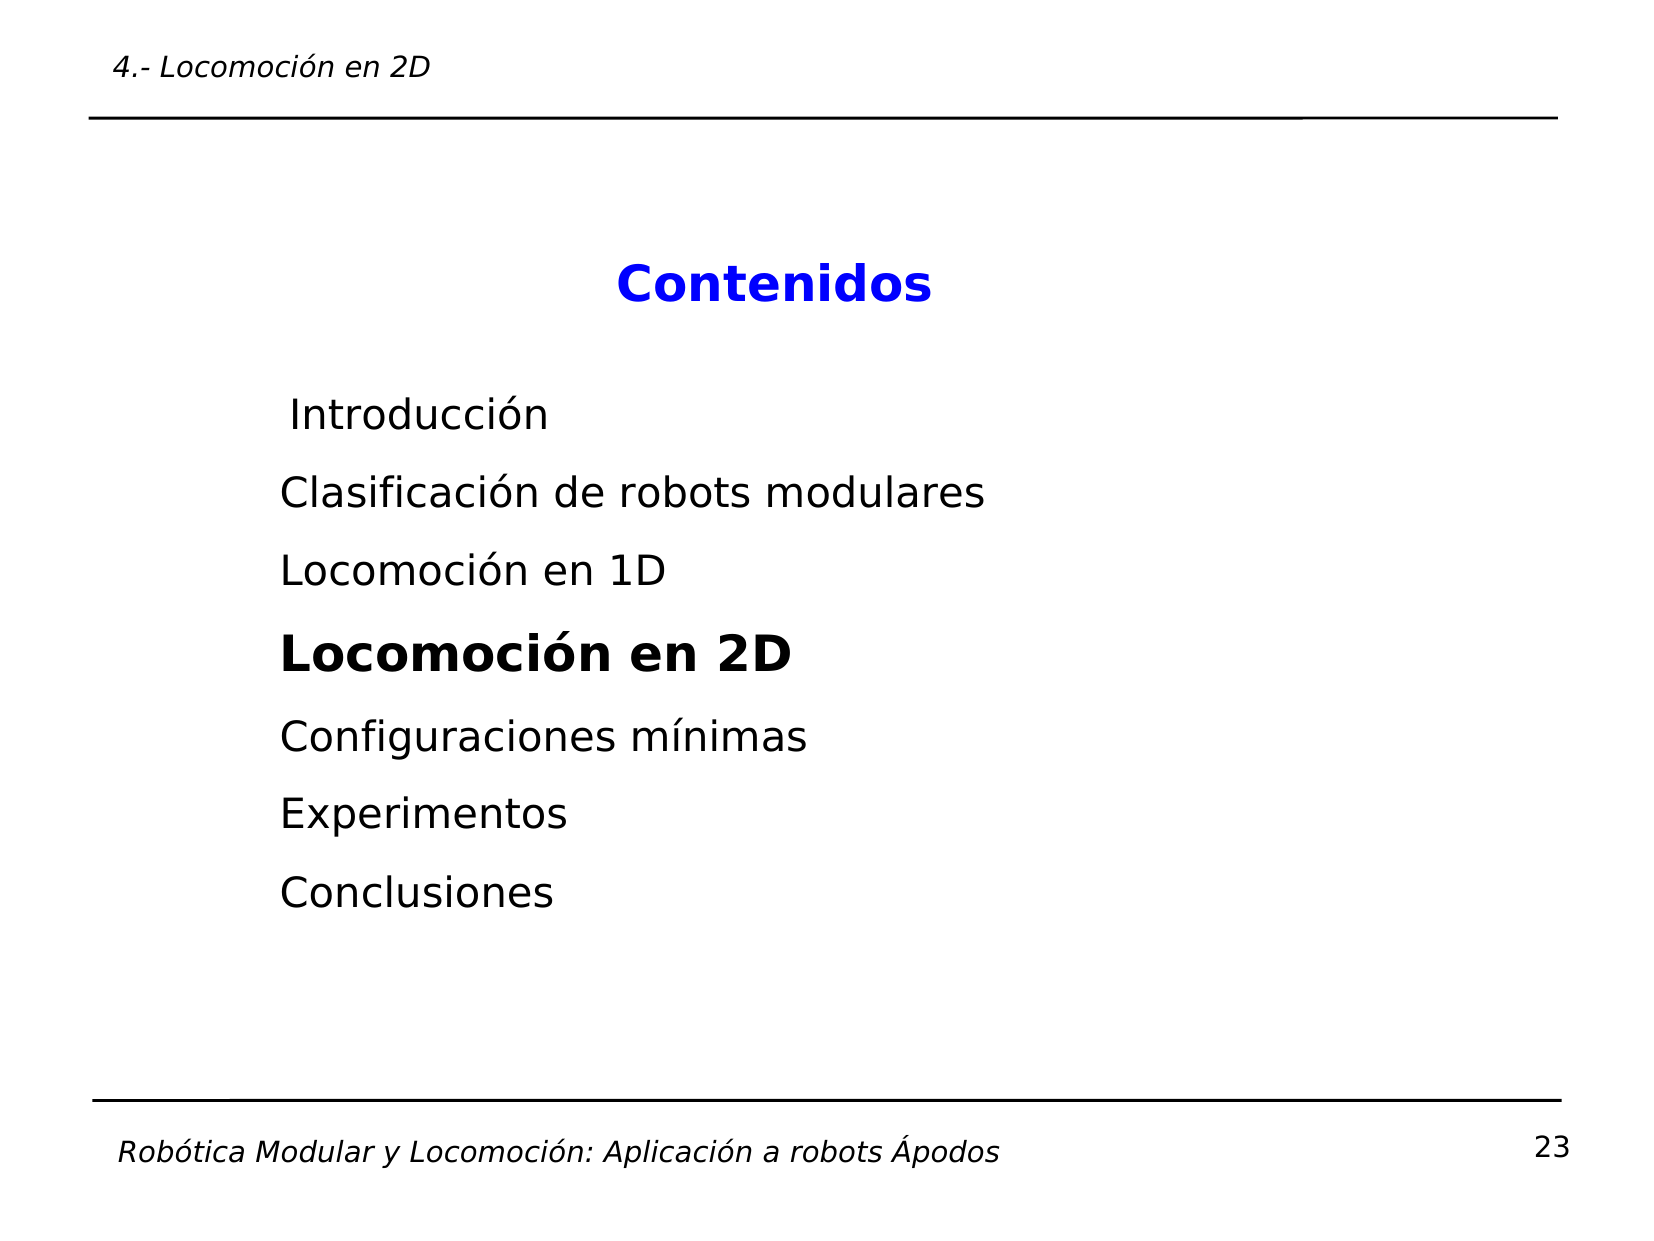

4.- Locomoción en 2D
Contenidos
 Introducción
 Clasificación de robots modulares
 Locomoción en 1D
 Locomoción en 2D
 Configuraciones mínimas
 Experimentos
 Conclusiones
Robótica Modular y Locomoción: Aplicación a robots Ápodos
23